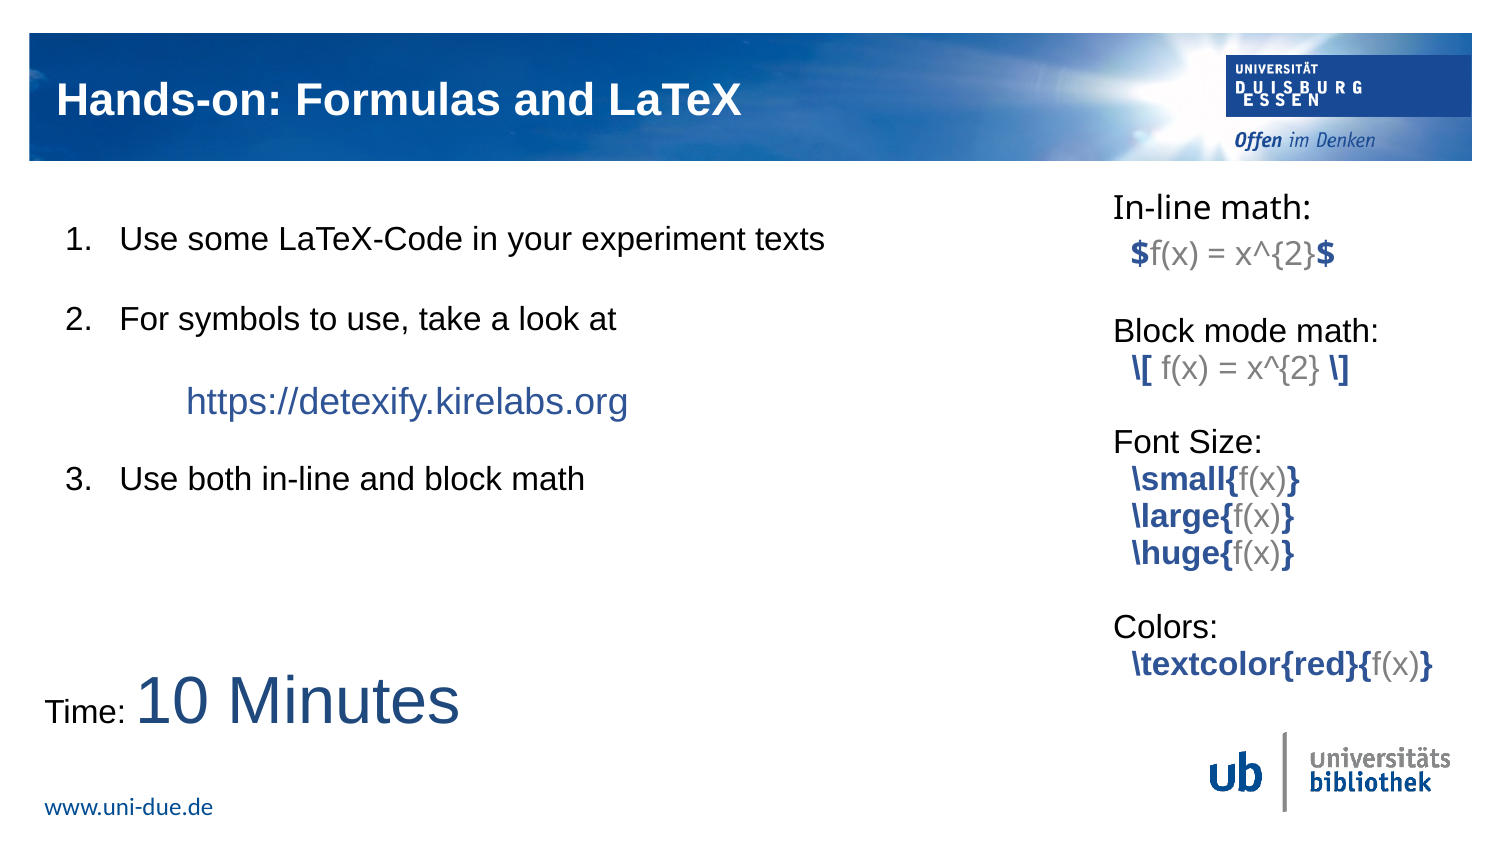

Hands-on: Formulas and LaTeX
In-line math:
 $f(x) = x^{2}$
Block mode math:
 \[ f(x) = x^{2} \]
Font Size:
 \small{f(x)}
 \large{f(x)}
 \huge{f(x)}
Colors:
 \textcolor{red}{f(x)}
Use some LaTeX-Code in your experiment texts
For symbols to use, take a look at
https://detexify.kirelabs.org
Use both in-line and block math
Time: 10 Minutes
www.uni-due.de